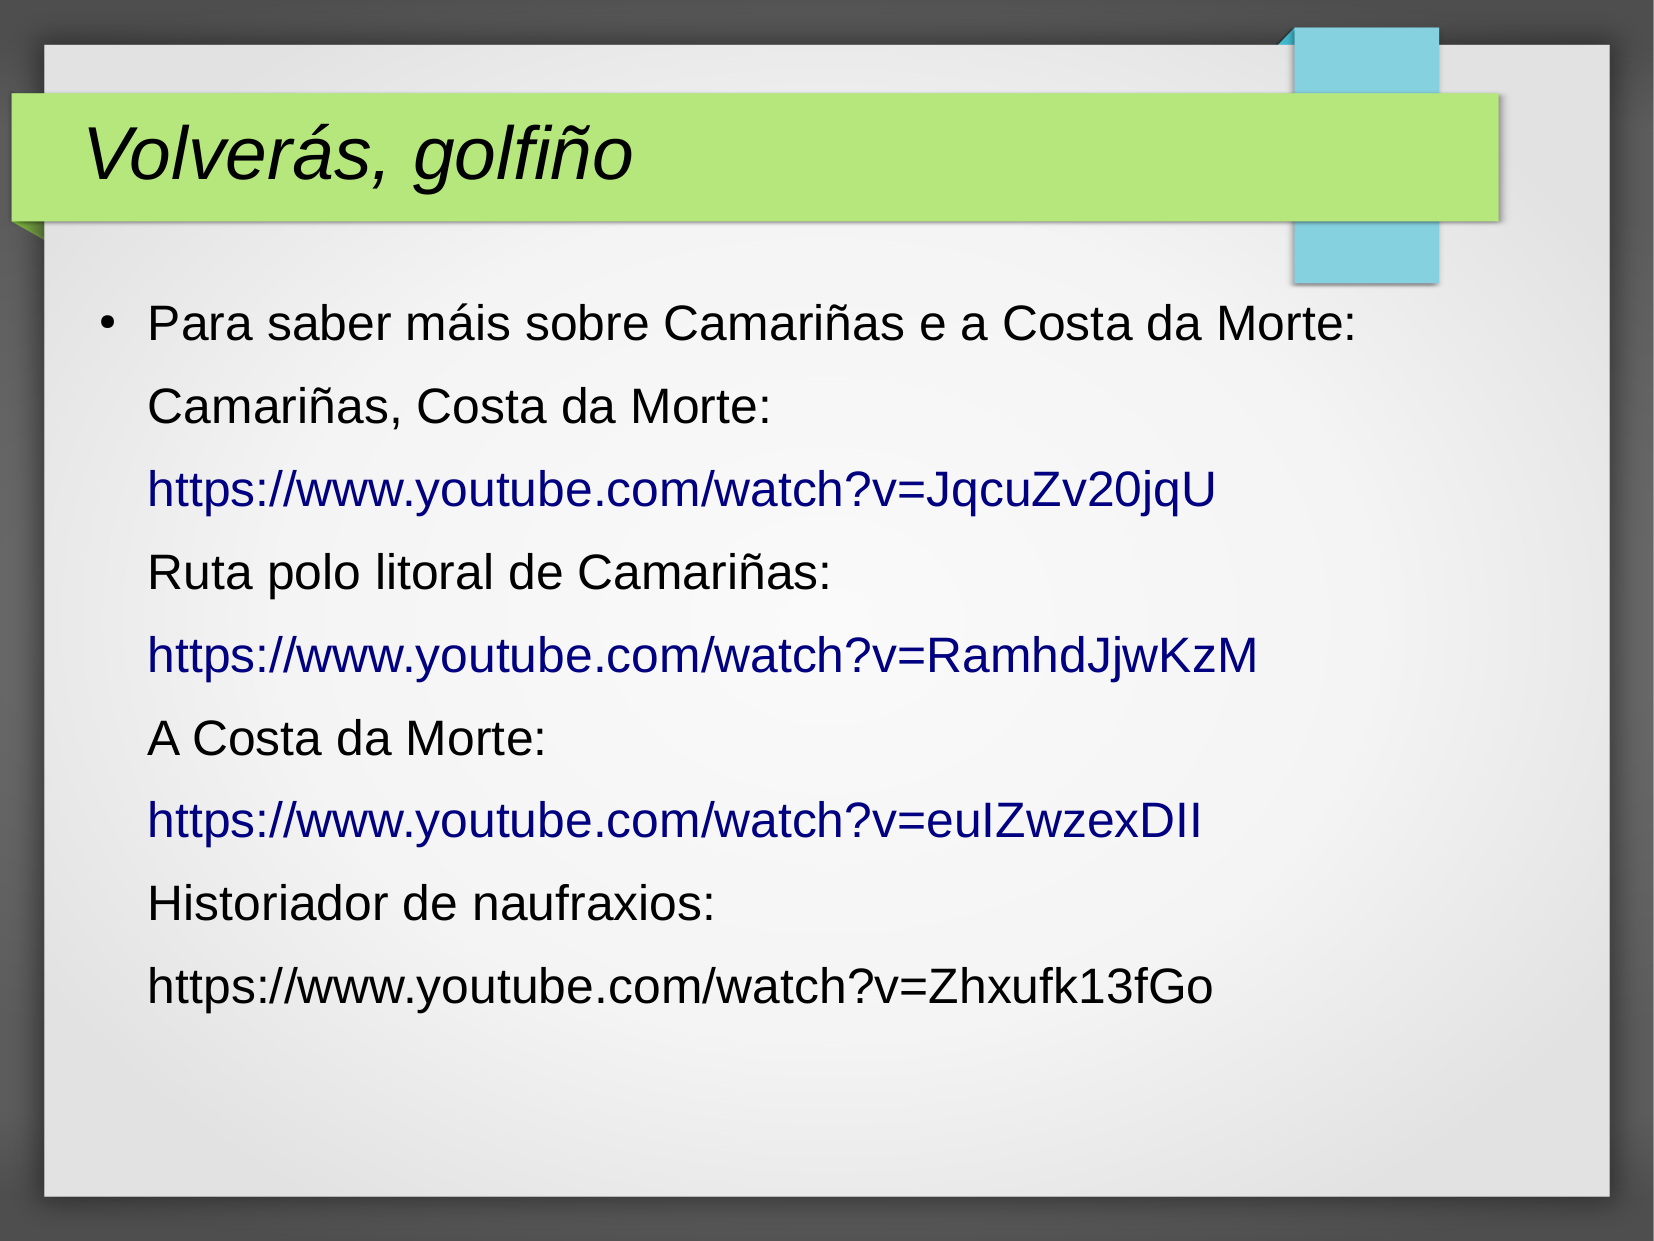

# Volverás, golfiño
Para saber máis sobre Camariñas e a Costa da Morte:
Camariñas, Costa da Morte:
https://www.youtube.com/watch?v=JqcuZv20jqU
Ruta polo litoral de Camariñas:
https://www.youtube.com/watch?v=RamhdJjwKzM
A Costa da Morte:
https://www.youtube.com/watch?v=euIZwzexDII
Historiador de naufraxios:
https://www.youtube.com/watch?v=Zhxufk13fGo